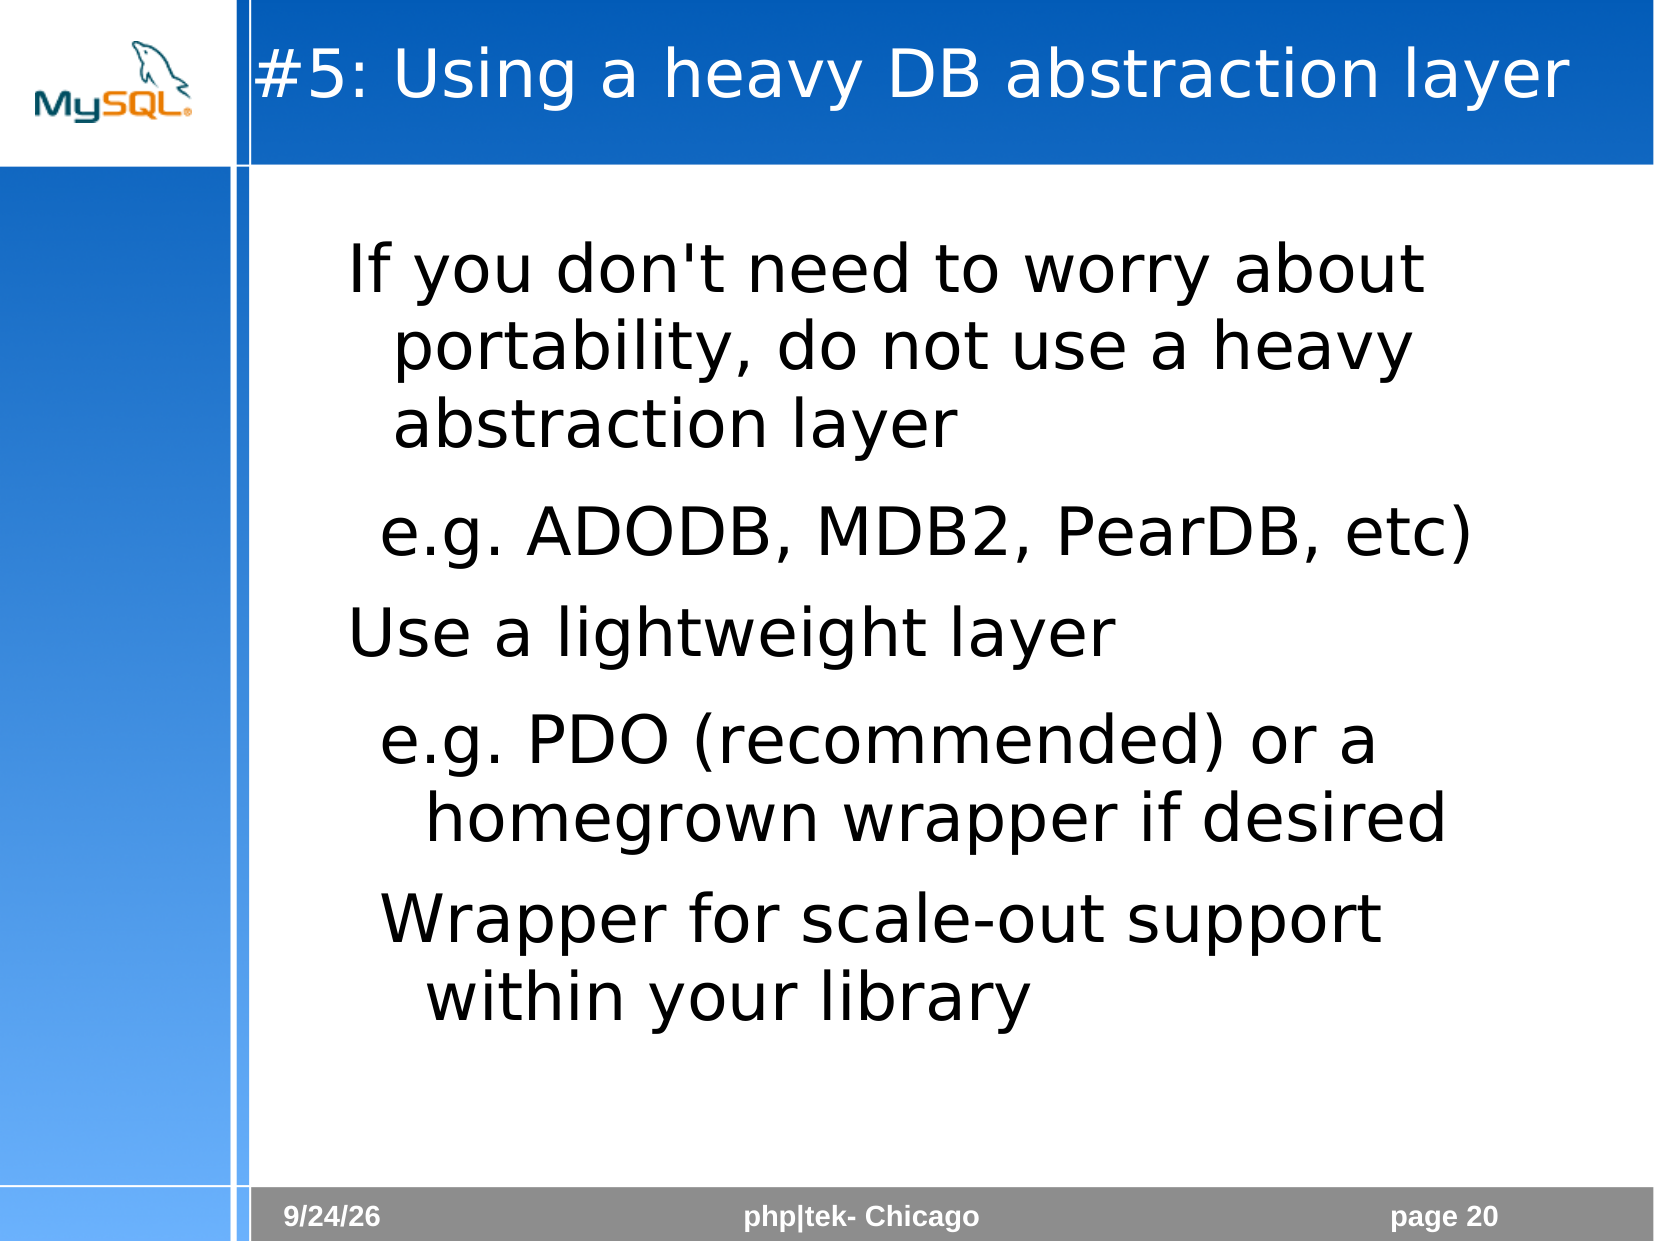

# #5: Using a heavy DB abstraction layer
If you don't need to worry about portability, do not use a heavy abstraction layer
e.g. ADODB, MDB2, PearDB, etc)
Use a lightweight layer
e.g. PDO (recommended) or a homegrown wrapper if desired
Wrapper for scale-out support within your library